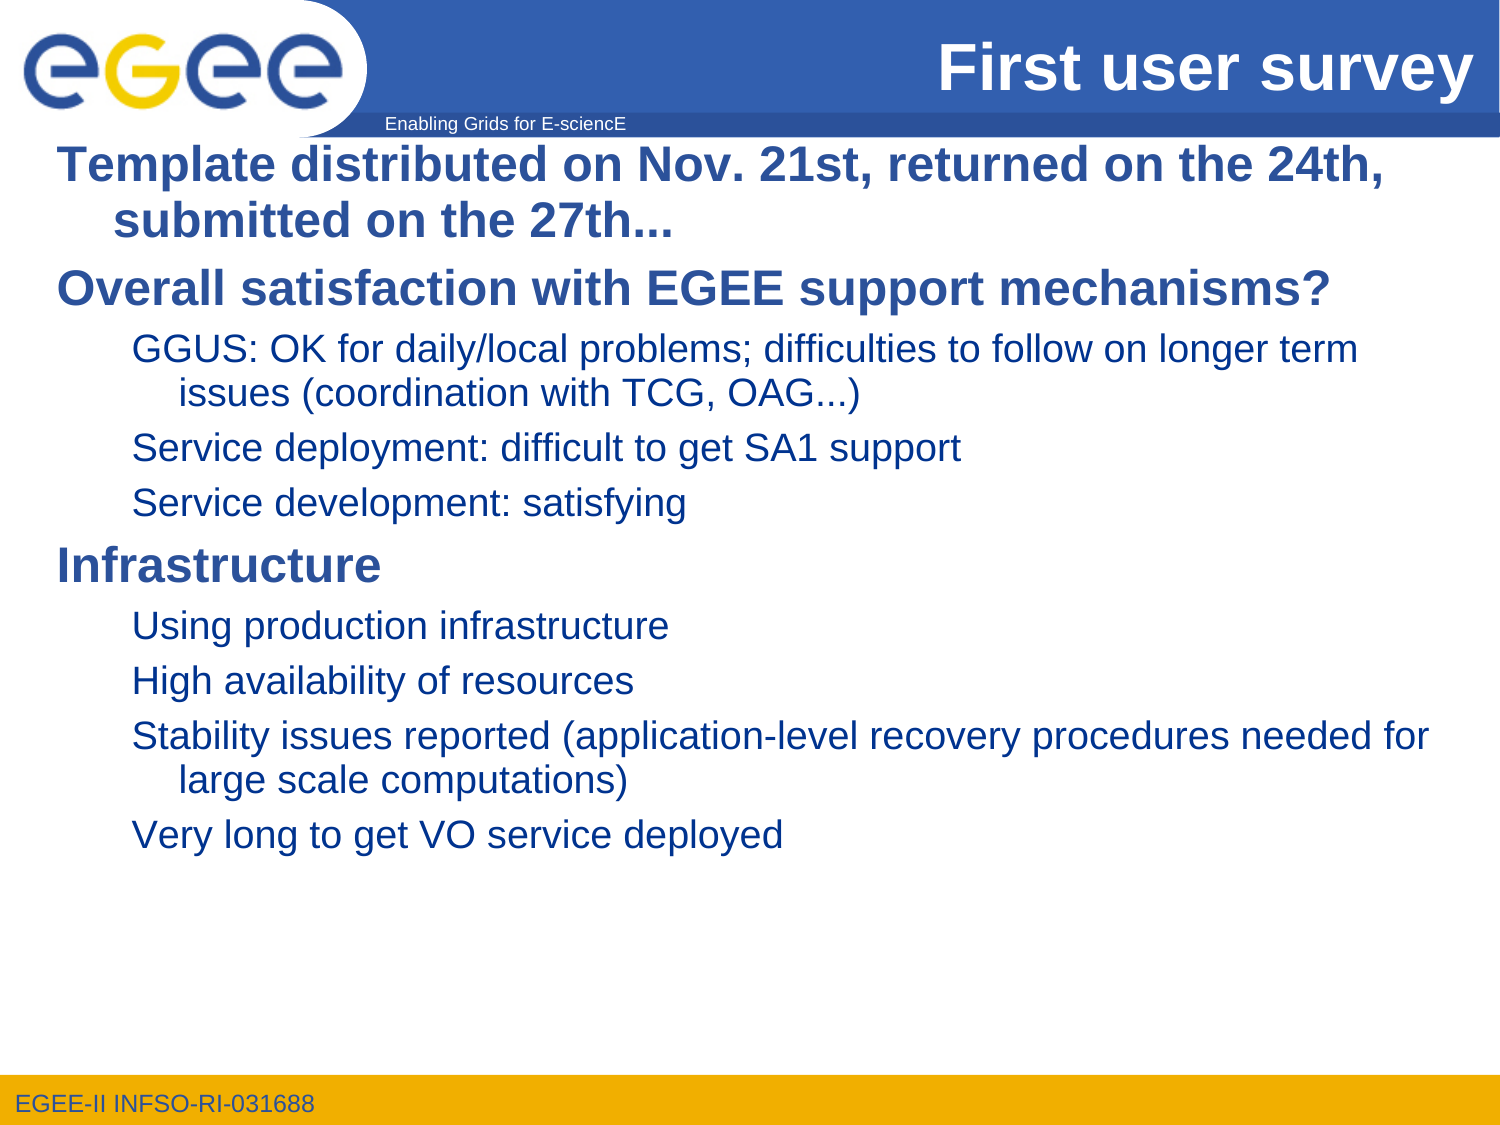

# First user survey
Template distributed on Nov. 21st, returned on the 24th, submitted on the 27th...
Overall satisfaction with EGEE support mechanisms?
GGUS: OK for daily/local problems; difficulties to follow on longer term issues (coordination with TCG, OAG...)
Service deployment: difficult to get SA1 support
Service development: satisfying
Infrastructure
Using production infrastructure
High availability of resources
Stability issues reported (application-level recovery procedures needed for large scale computations)
Very long to get VO service deployed